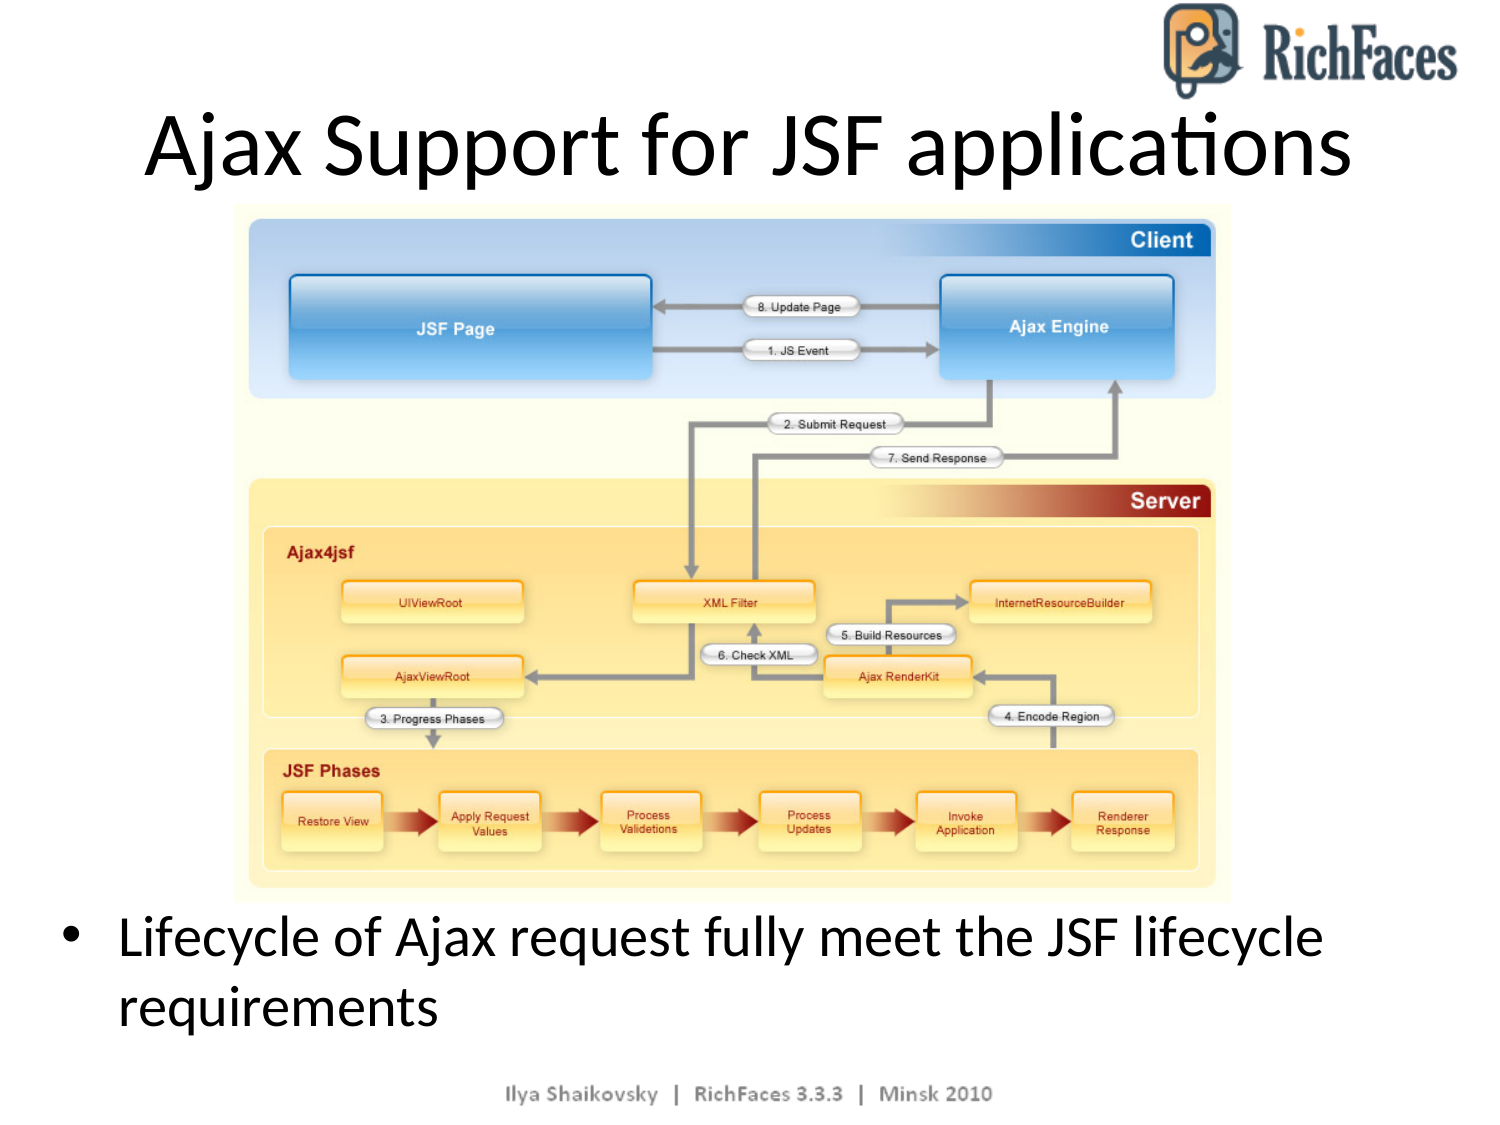

# Ajax Support for JSF applications
Lifecycle of Ajax request fully meet the JSF lifecycle requirements